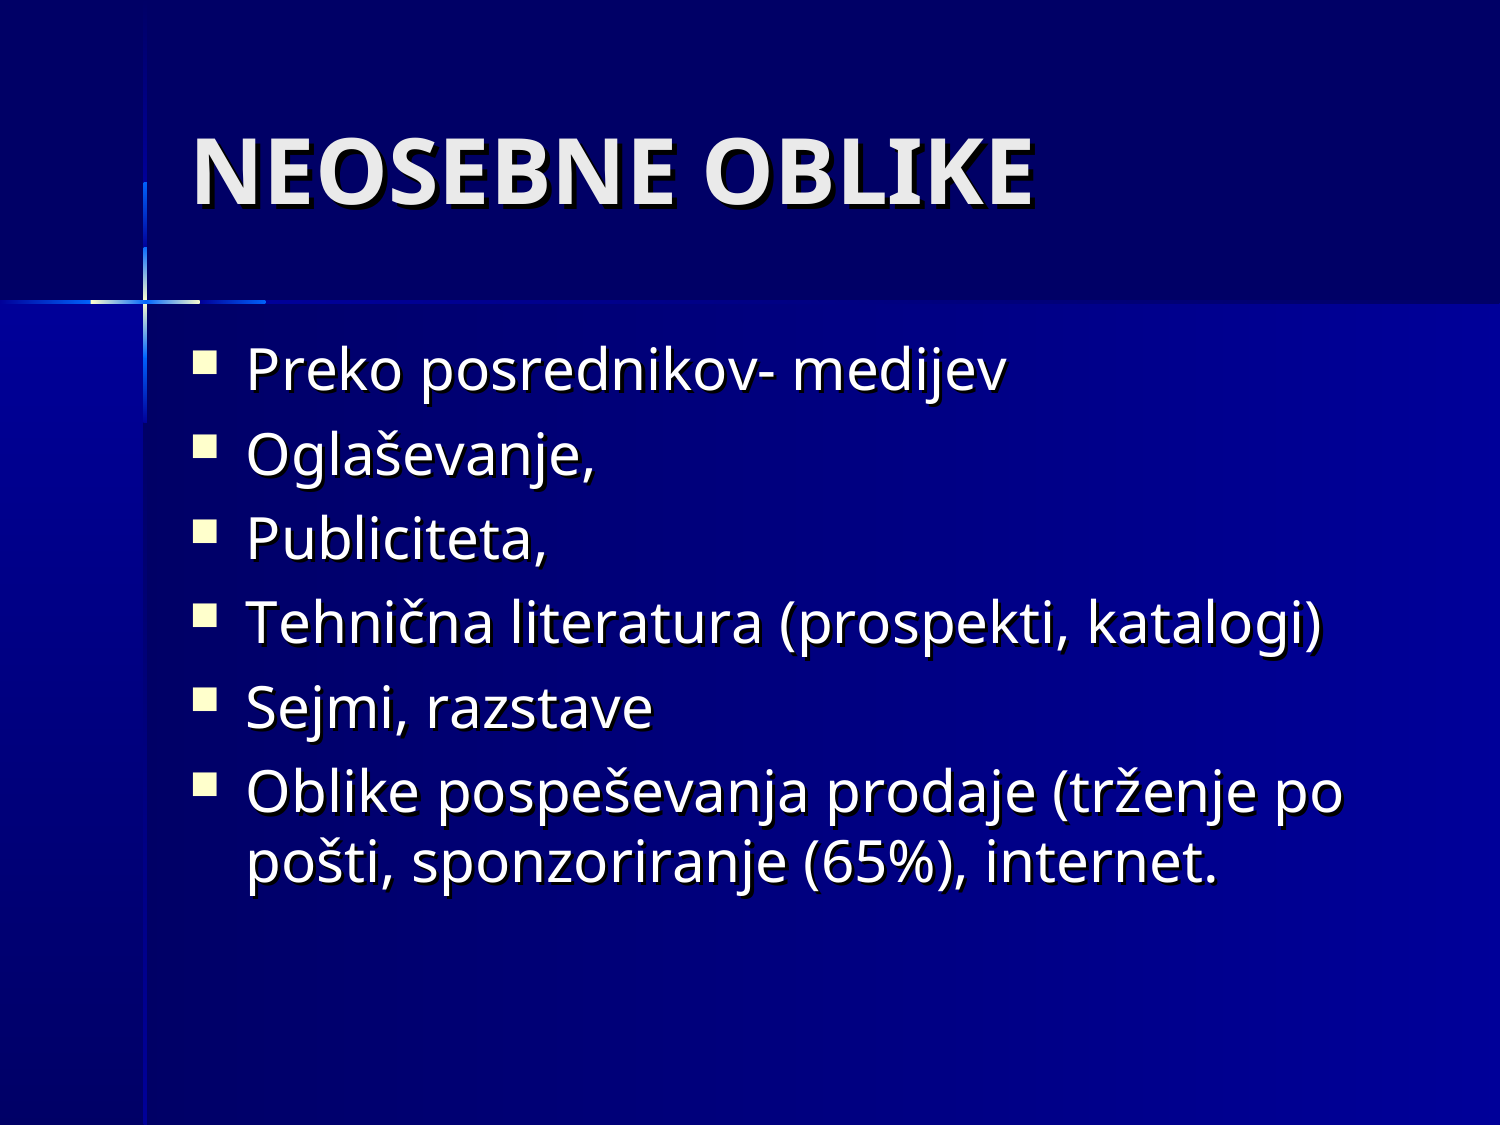

# NEOSEBNE OBLIKE
Preko posrednikov- medijev
Oglaševanje,
Publiciteta,
Tehnična literatura (prospekti, katalogi)
Sejmi, razstave
Oblike pospeševanja prodaje (trženje po pošti, sponzoriranje (65%), internet.